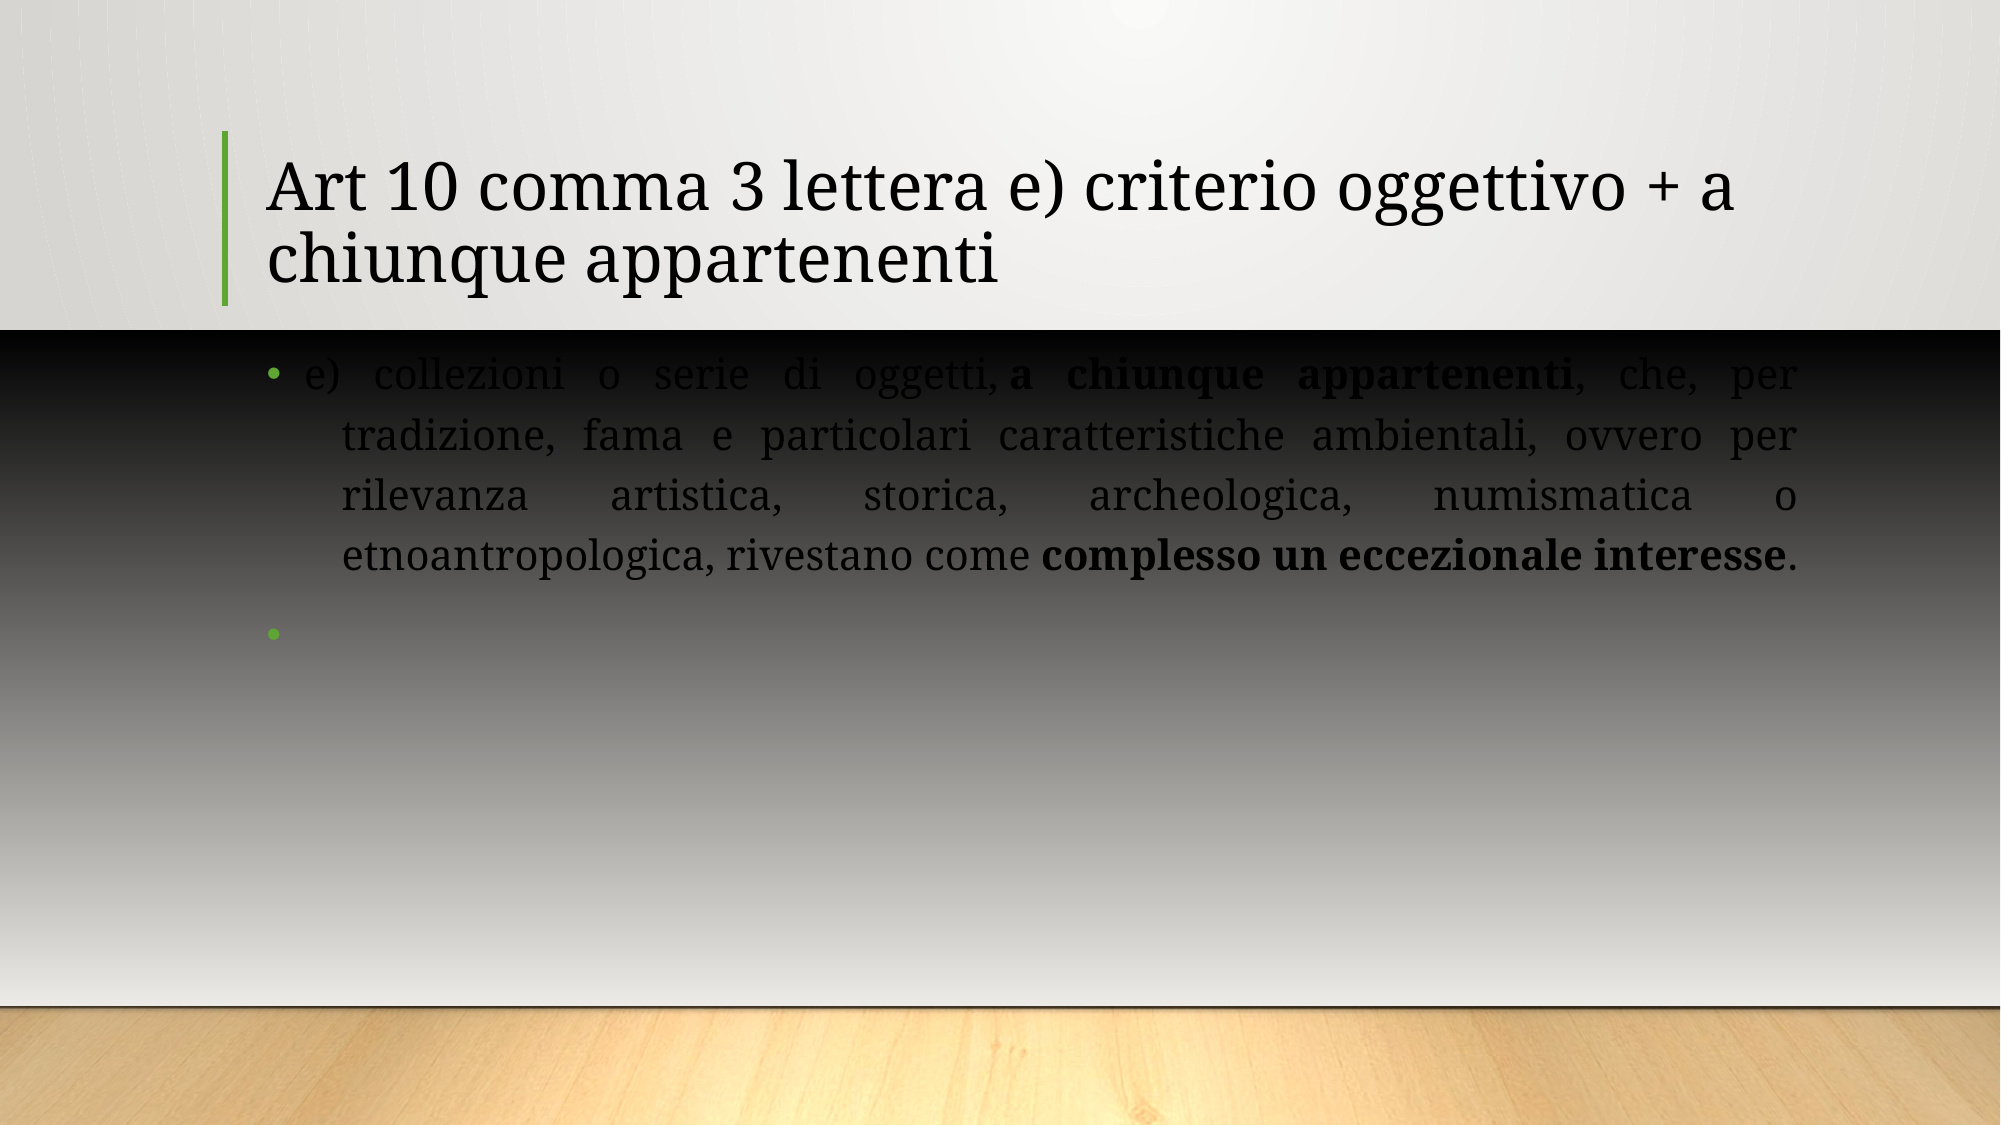

# Art 10 comma 3 lettera e) criterio oggettivo + a chiunque appartenenti
e) collezioni o serie di oggetti, a chiunque appartenenti, che, per tradizione, fama e particolari caratteristiche ambientali, ovvero per rilevanza artistica, storica, archeologica, numismatica o etnoantropologica, rivestano come complesso un eccezionale interesse.